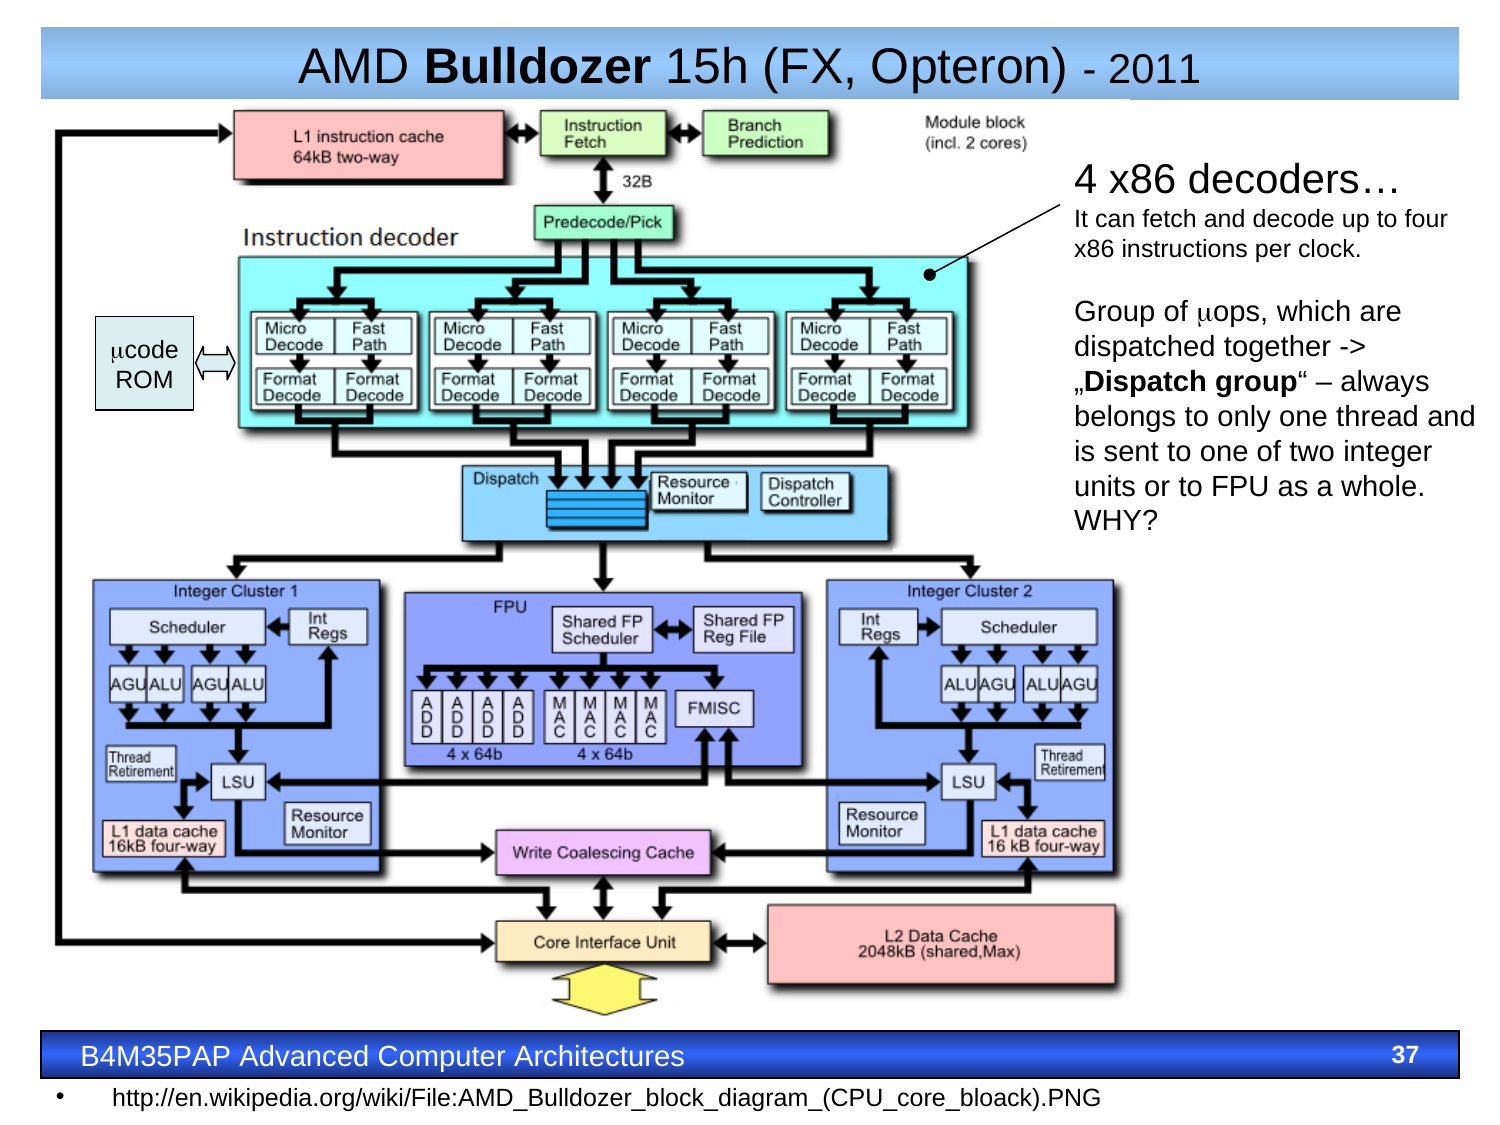

# AMD Bulldozer 15h (FX, Opteron) - 2011
4 x86 decoders…
It can fetch and decode up to four x86 instructions per clock.
Group of ops, which are dispatched together -> „Dispatch group“ – always belongs to only one thread and is sent to one of two integer units or to FPU as a whole. WHY?
code ROM
http://en.wikipedia.org/wiki/File:AMD_Bulldozer_block_diagram_(CPU_core_bloack).PNG